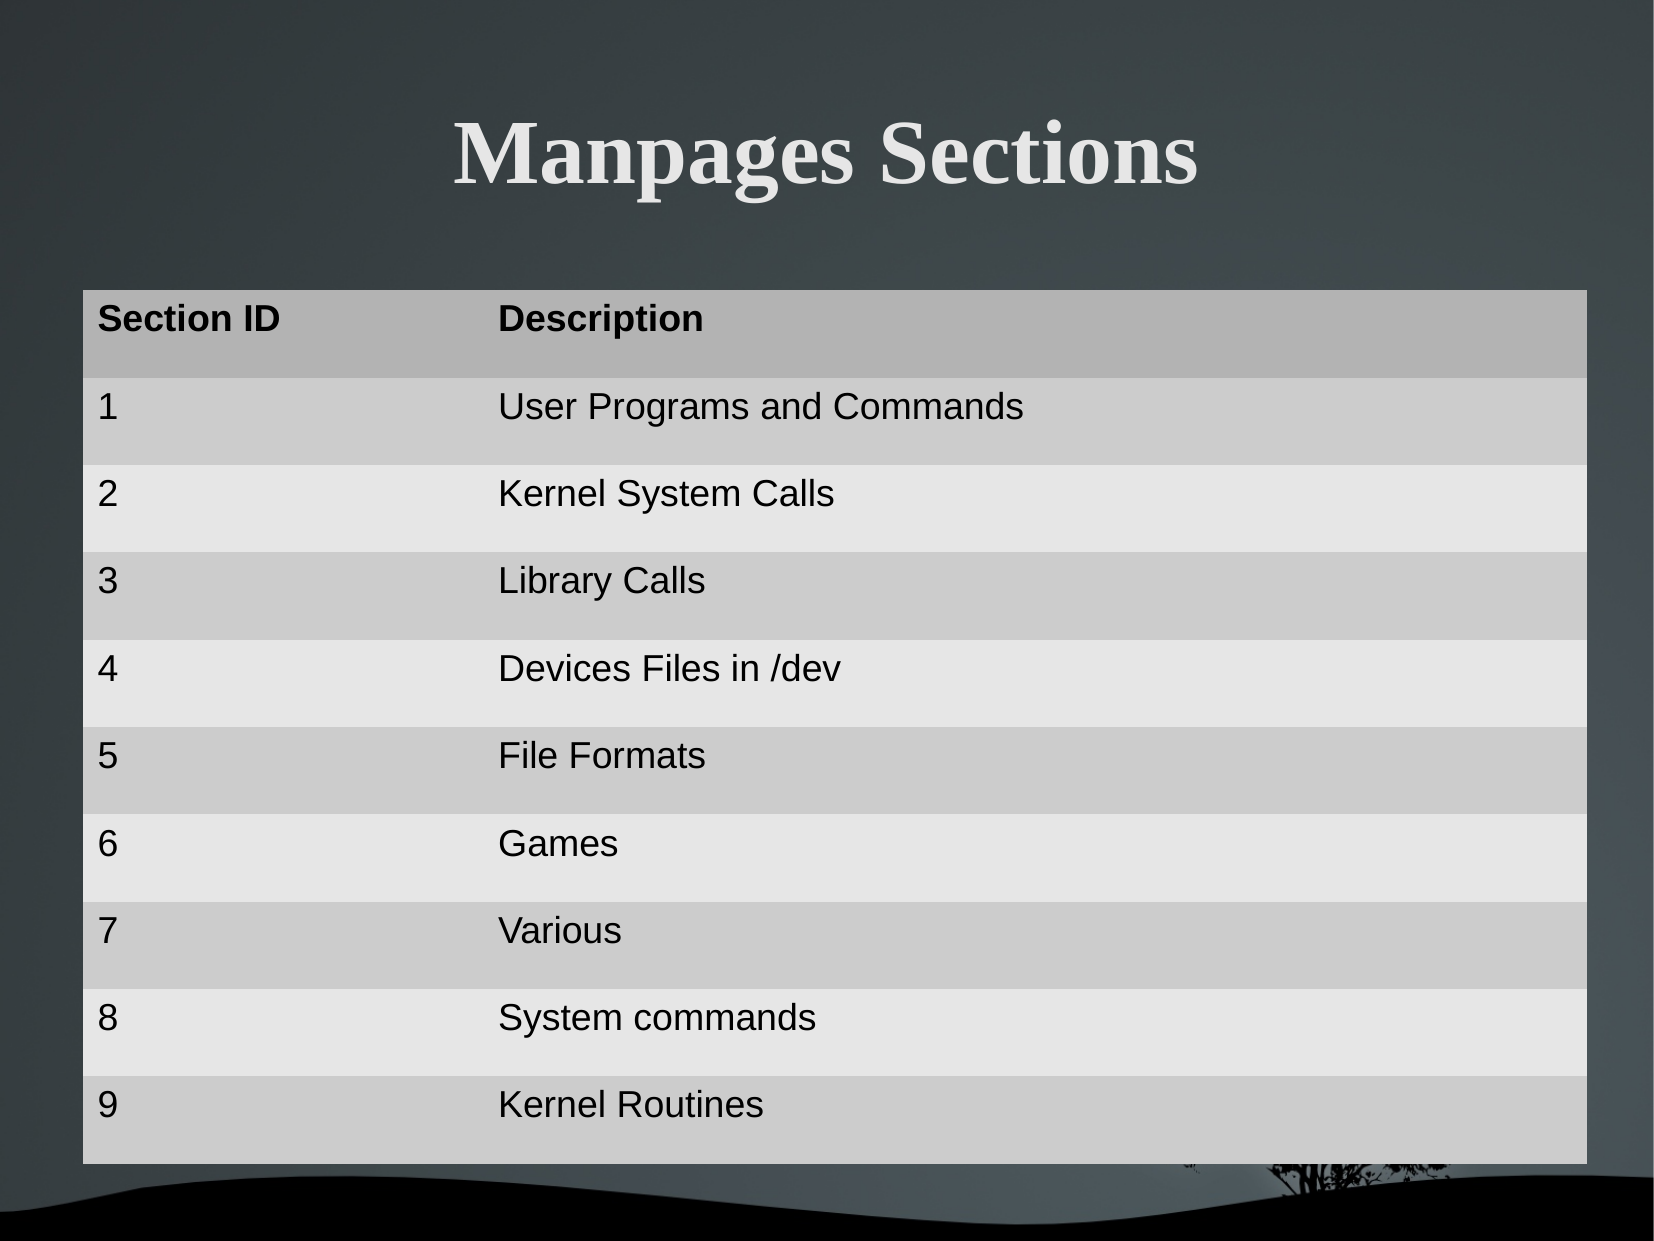

# Manpages Sections
| Section ID | Description |
| --- | --- |
| 1 | User Programs and Commands |
| 2 | Kernel System Calls |
| 3 | Library Calls |
| 4 | Devices Files in /dev |
| 5 | File Formats |
| 6 | Games |
| 7 | Various |
| 8 | System commands |
| 9 | Kernel Routines |